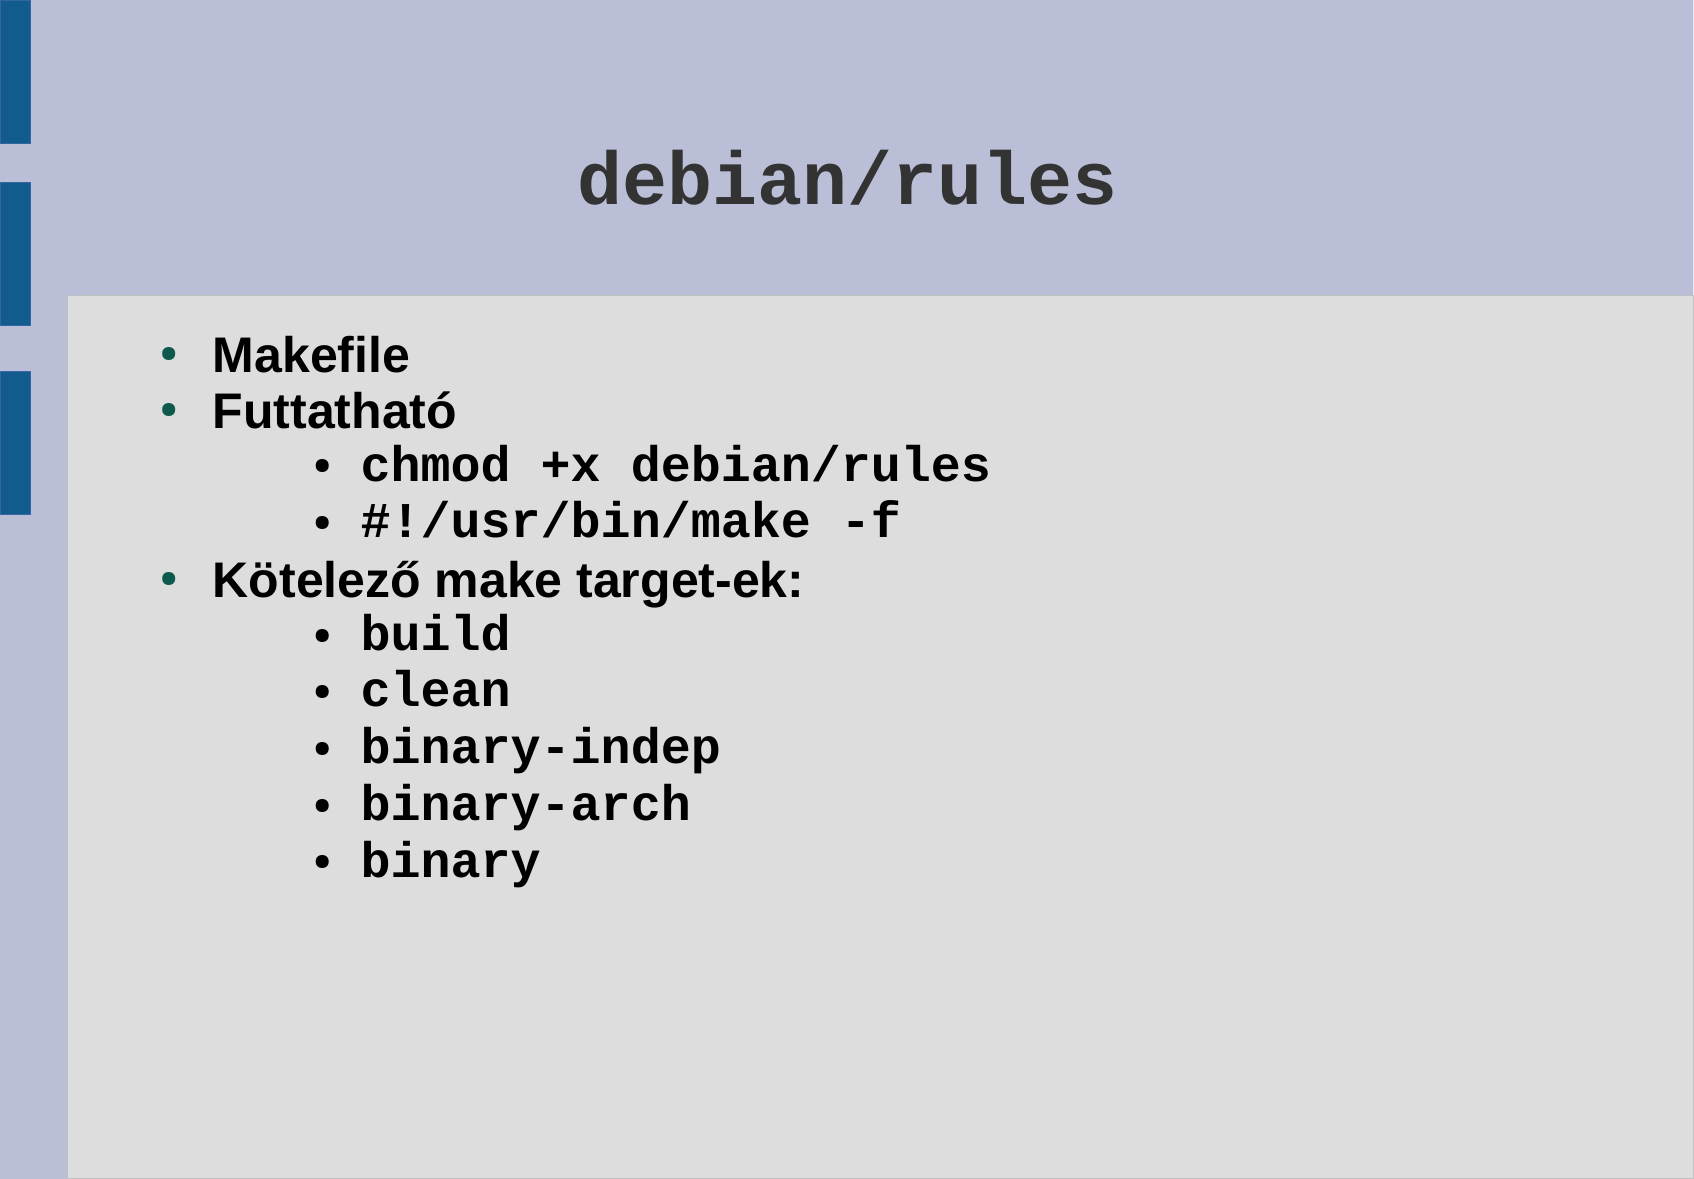

# debian/rules
Makefile
Futtatható
chmod +x debian/rules
#!/usr/bin/make -f
Kötelező make target-ek:
build
clean
binary-indep
binary-arch
binary